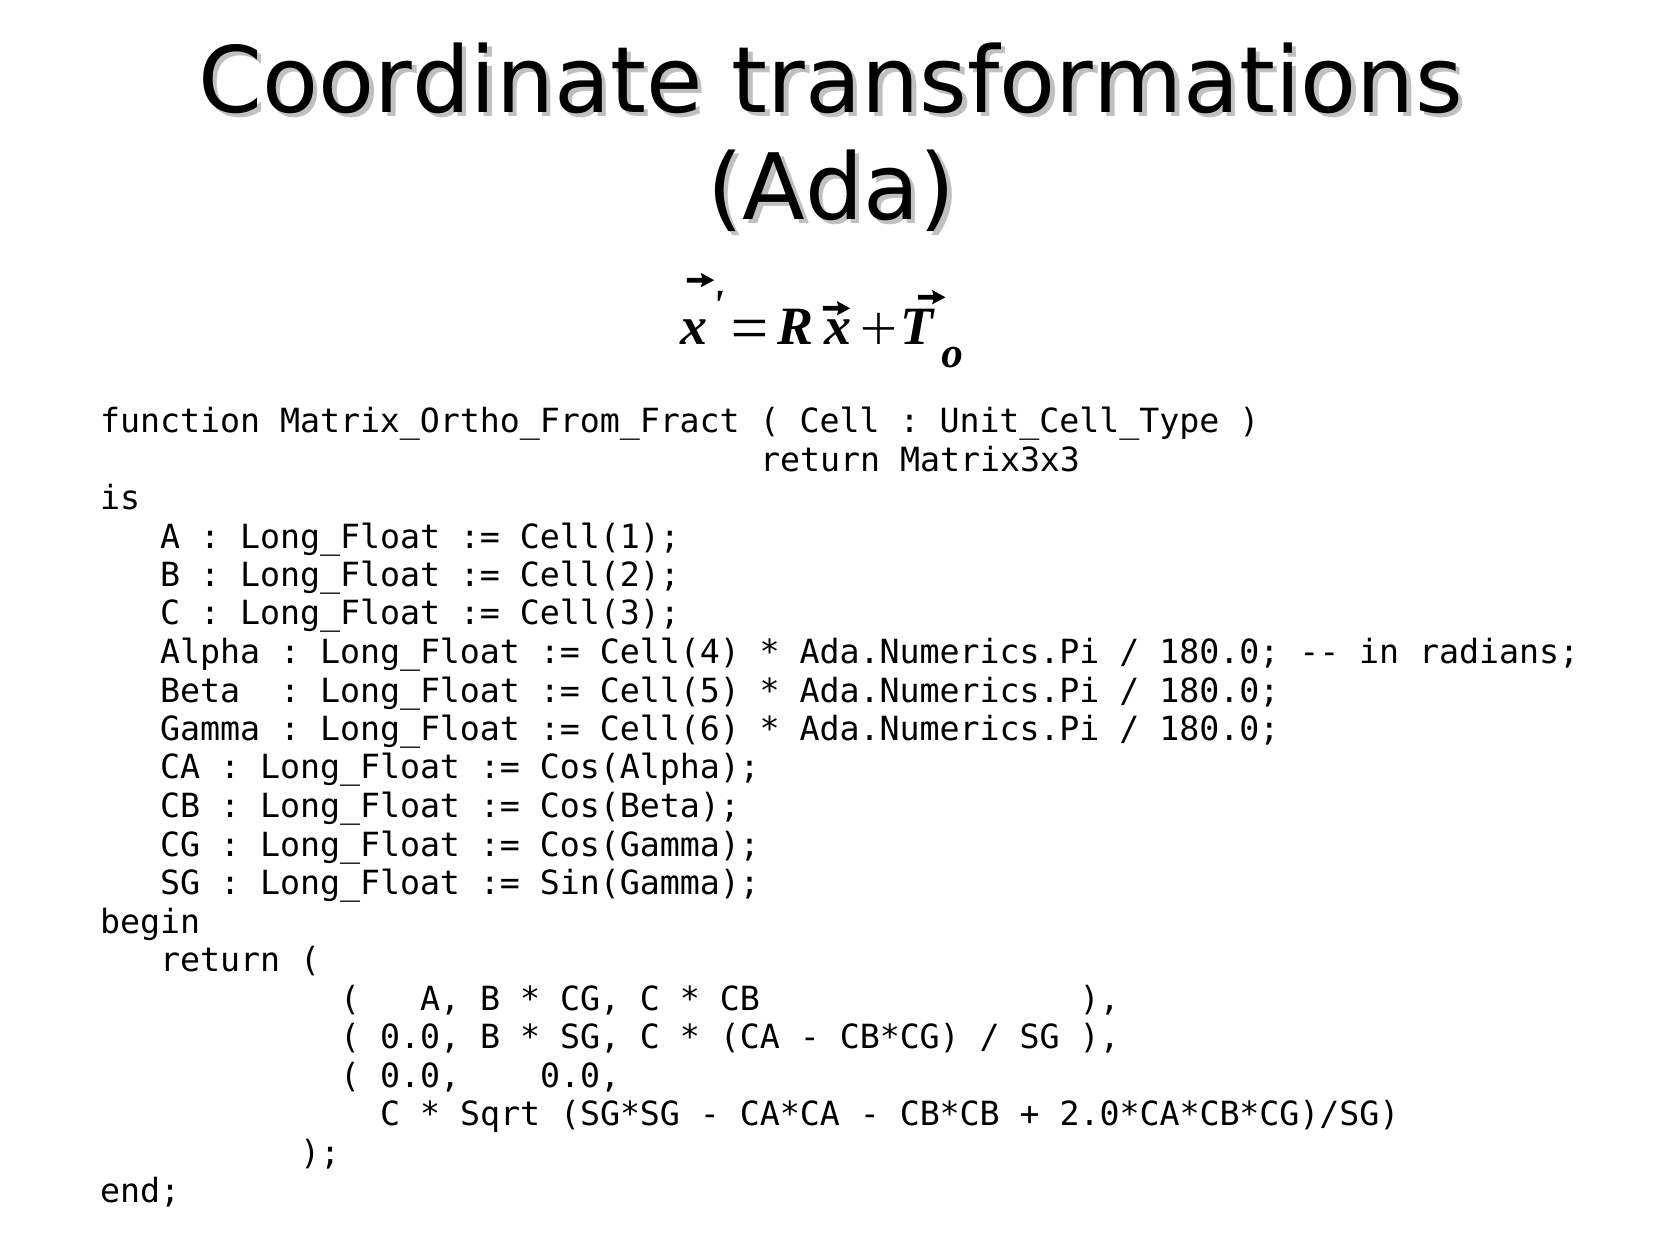

# Coordinate transformations (Ada)
 function Matrix_Ortho_From_Fract ( Cell : Unit_Cell_Type )
 return Matrix3x3
 is
 A : Long_Float := Cell(1);
 B : Long_Float := Cell(2);
 C : Long_Float := Cell(3);
 Alpha : Long_Float := Cell(4) * Ada.Numerics.Pi / 180.0; -- in radians;
 Beta : Long_Float := Cell(5) * Ada.Numerics.Pi / 180.0;
 Gamma : Long_Float := Cell(6) * Ada.Numerics.Pi / 180.0;
 CA : Long_Float := Cos(Alpha);
 CB : Long_Float := Cos(Beta);
 CG : Long_Float := Cos(Gamma);
 SG : Long_Float := Sin(Gamma);
 begin
 return (
 ( A, B * CG, C * CB ),
 ( 0.0, B * SG, C * (CA - CB*CG) / SG ),
 ( 0.0, 0.0,
 C * Sqrt (SG*SG - CA*CA - CB*CB + 2.0*CA*CB*CG)/SG)
 );
 end;